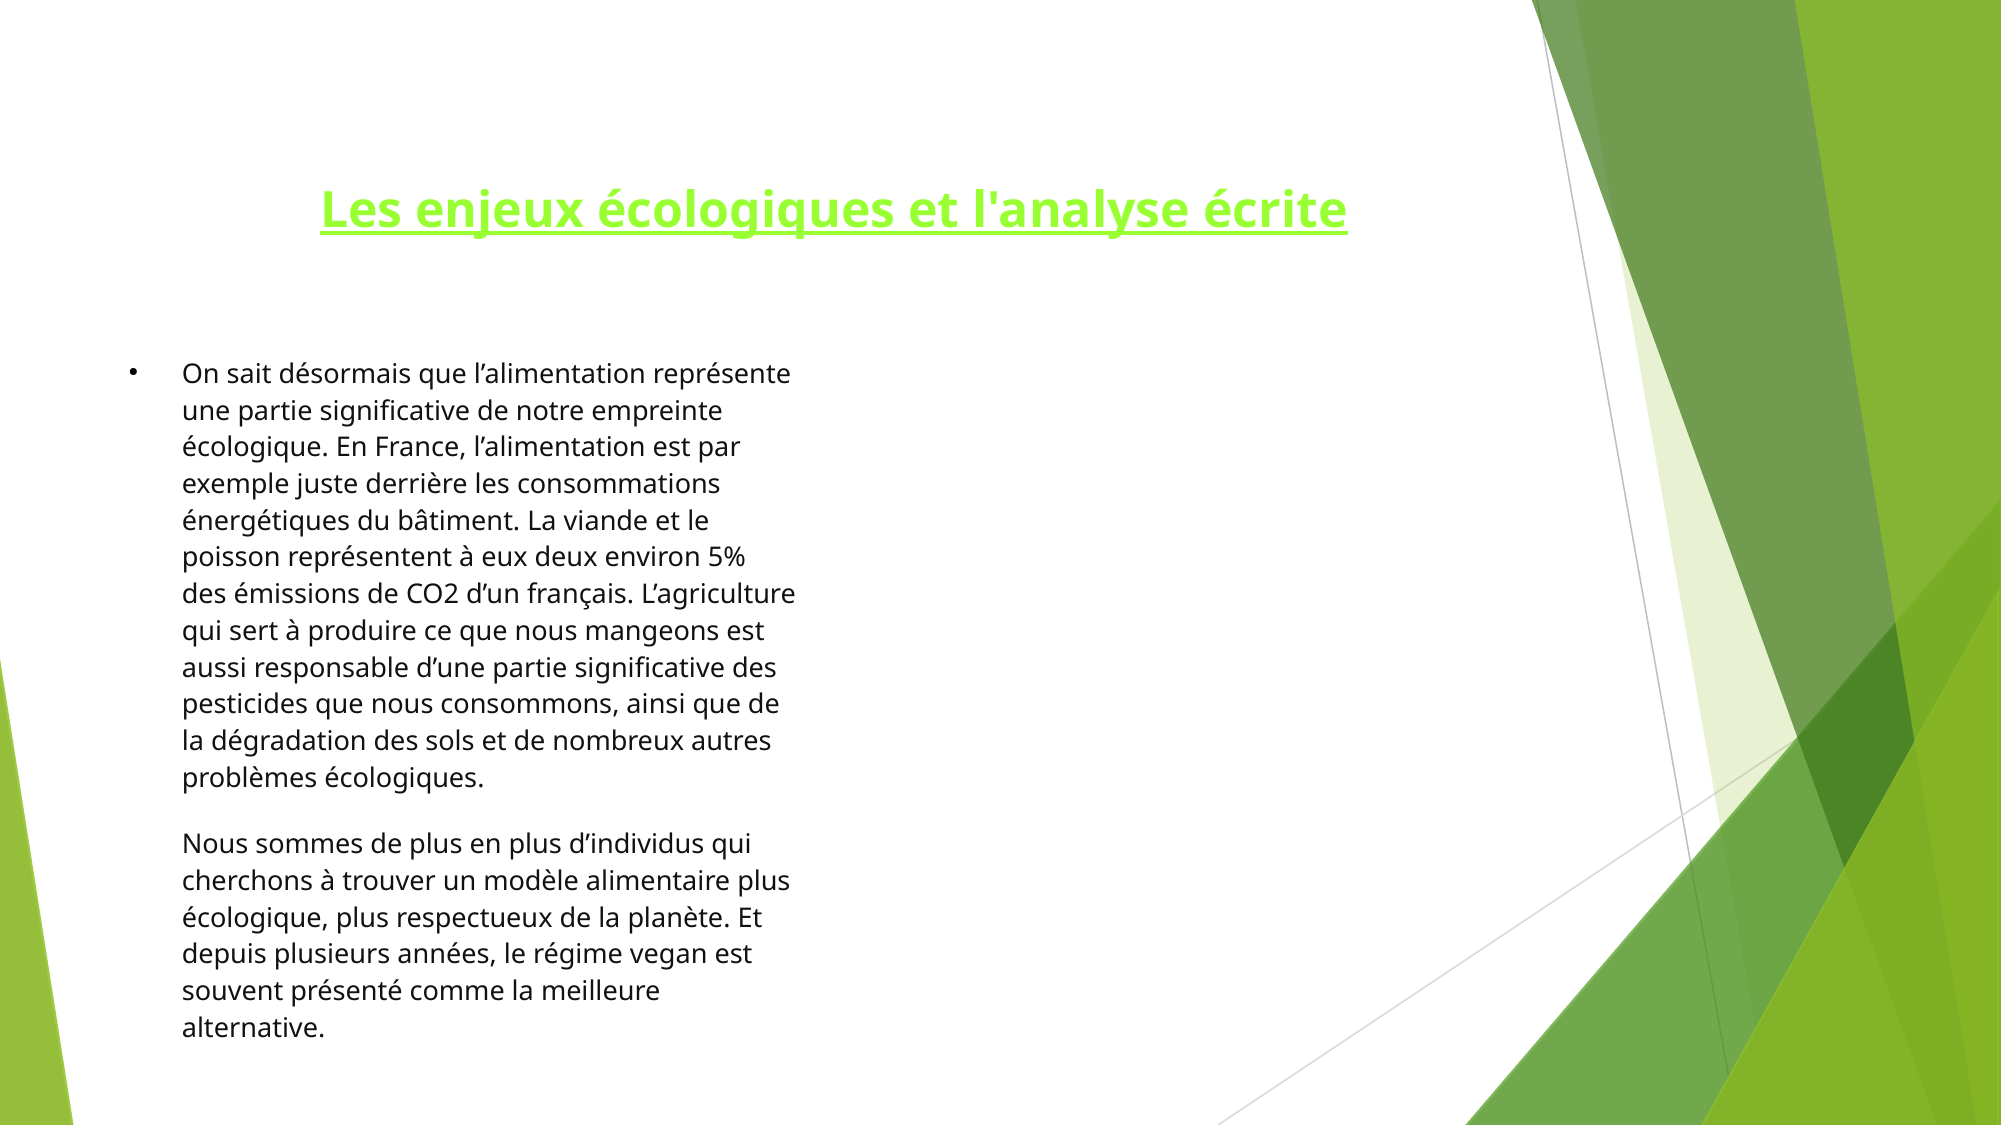

# Les enjeux écologiques et l'analyse écrite
On sait désormais que l’alimentation représente une partie significative de notre empreinte écologique. En France, l’alimentation est par exemple juste derrière les consommations énergétiques du bâtiment. La viande et le poisson représentent à eux deux environ 5% des émissions de CO2 d’un français. L’agriculture qui sert à produire ce que nous mangeons est aussi responsable d’une partie significative des pesticides que nous consommons, ainsi que de la dégradation des sols et de nombreux autres problèmes écologiques.
Nous sommes de plus en plus d’individus qui cherchons à trouver un modèle alimentaire plus écologique, plus respectueux de la planète. Et depuis plusieurs années, le régime vegan est souvent présenté comme la meilleure alternative.